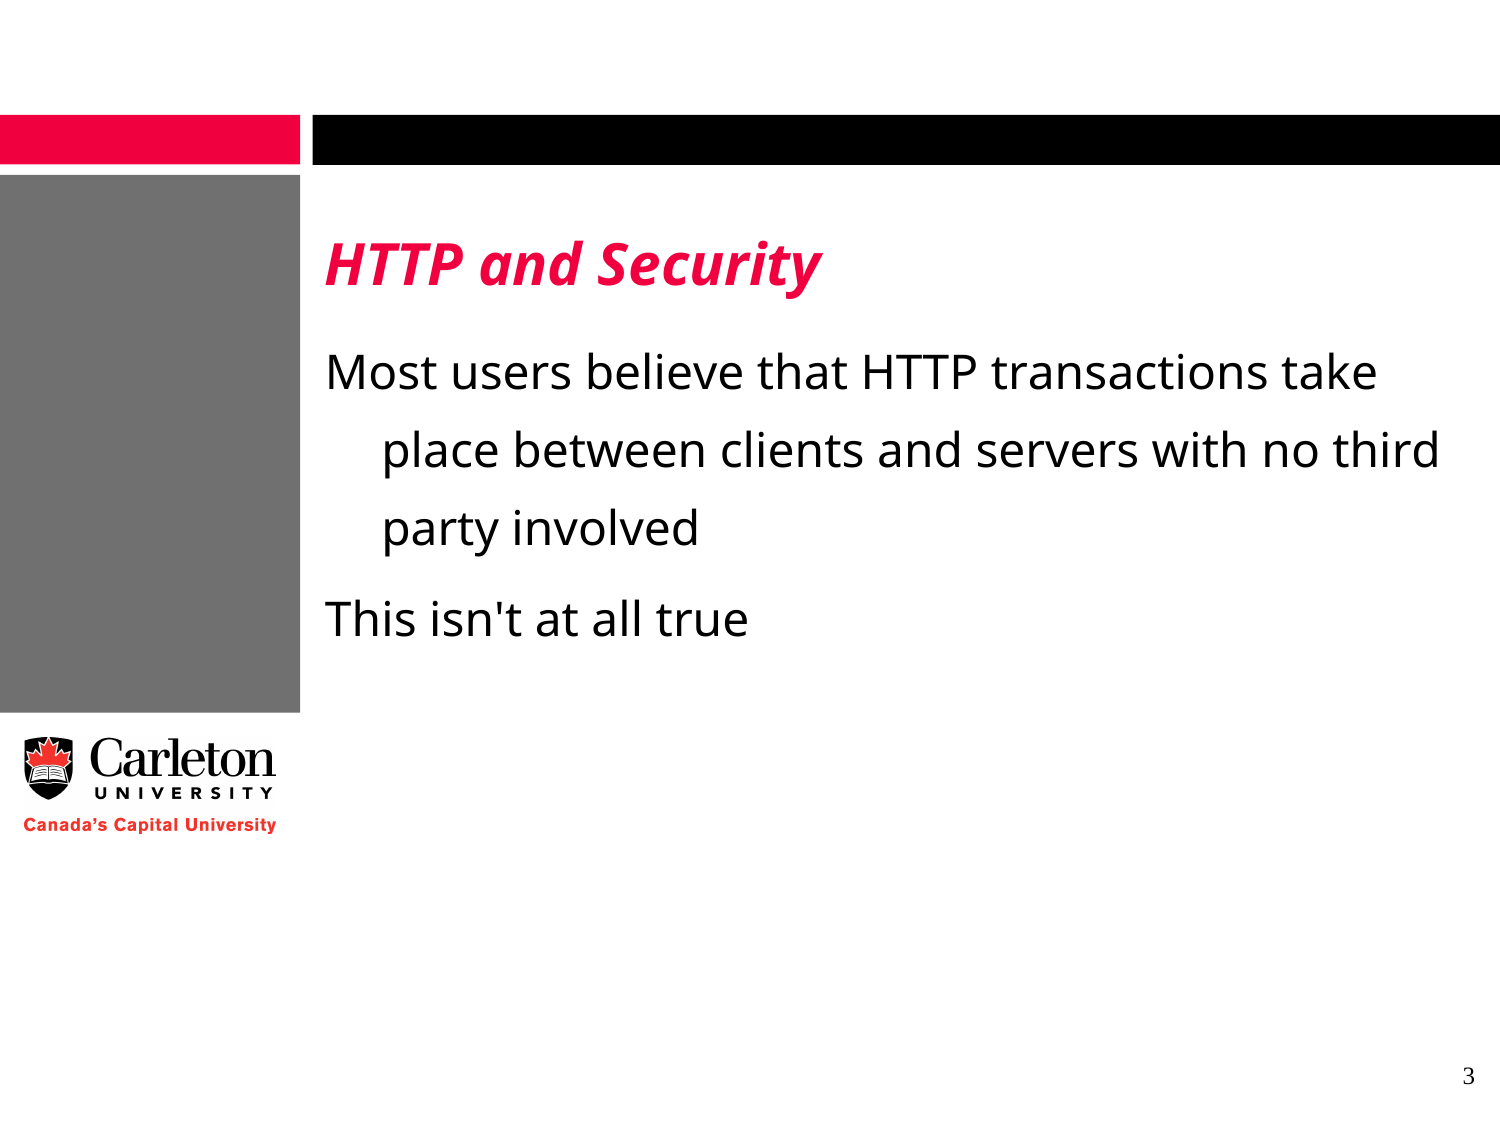

# HTTP and Security
Most users believe that HTTP transactions take place between clients and servers with no third party involved
This isn't at all true
3